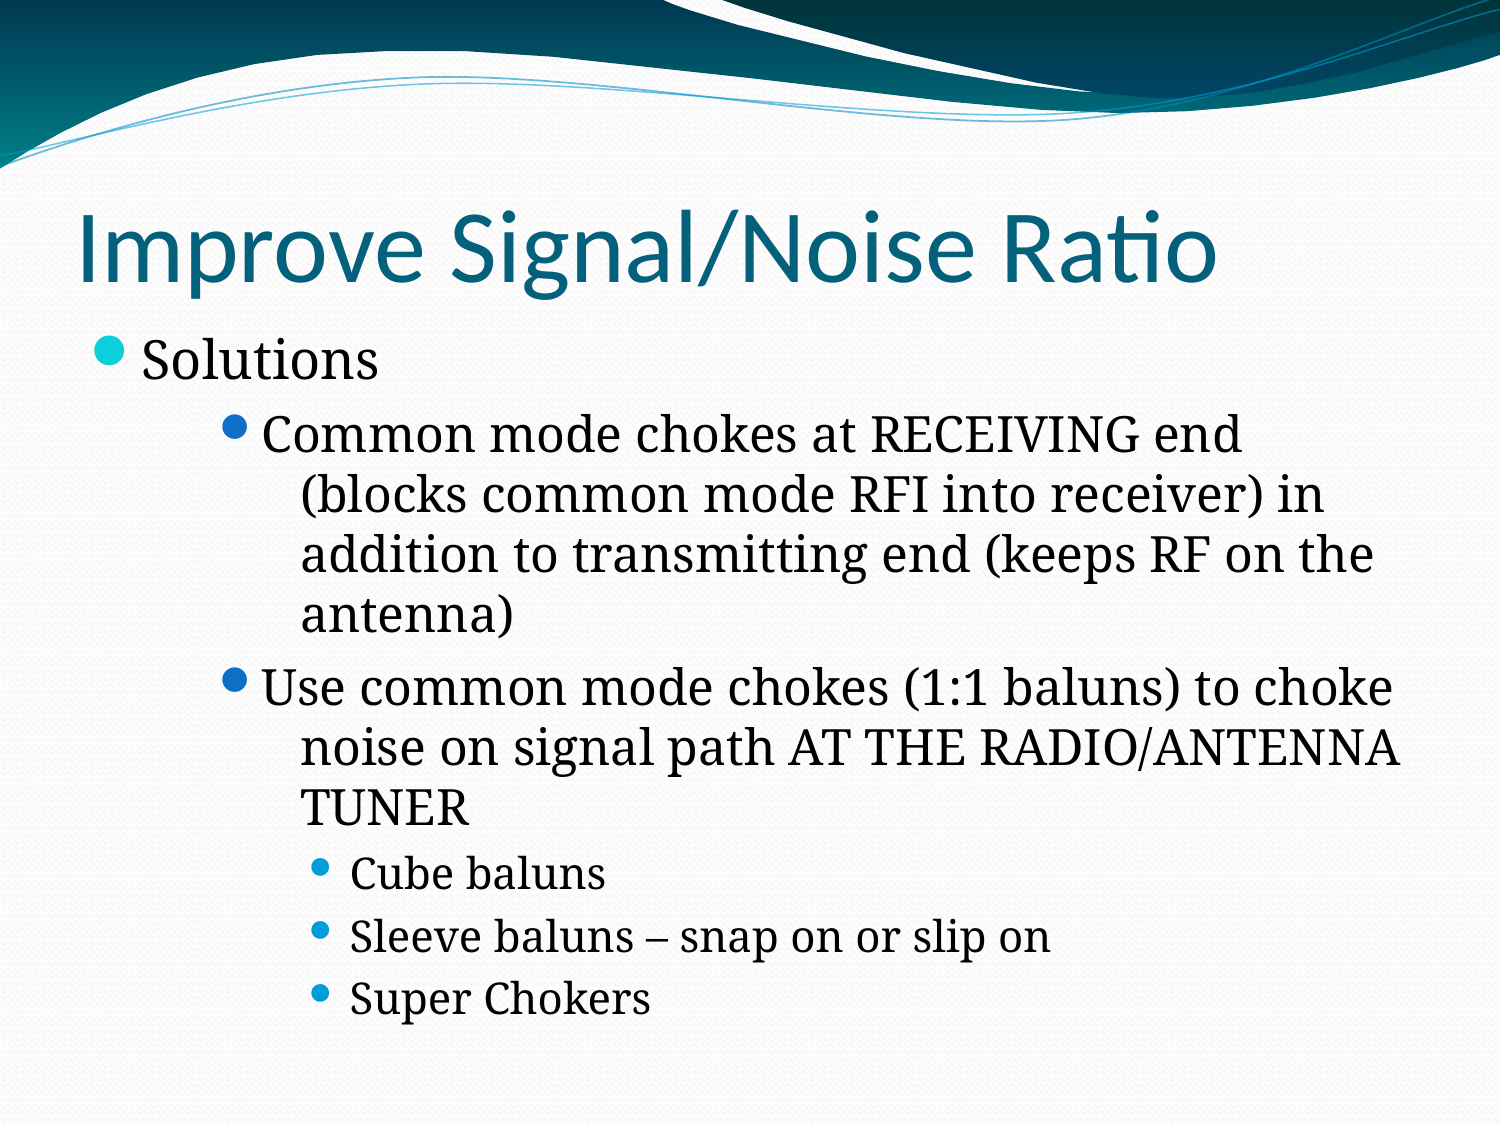

# Improve Signal/Noise Ratio
Solutions
Common mode chokes at RECEIVING end (blocks common mode RFI into receiver) in addition to transmitting end (keeps RF on the antenna)
Use common mode chokes (1:1 baluns) to choke noise on signal path AT THE RADIO/ANTENNA TUNER
Cube baluns
Sleeve baluns – snap on or slip on
Super Chokers